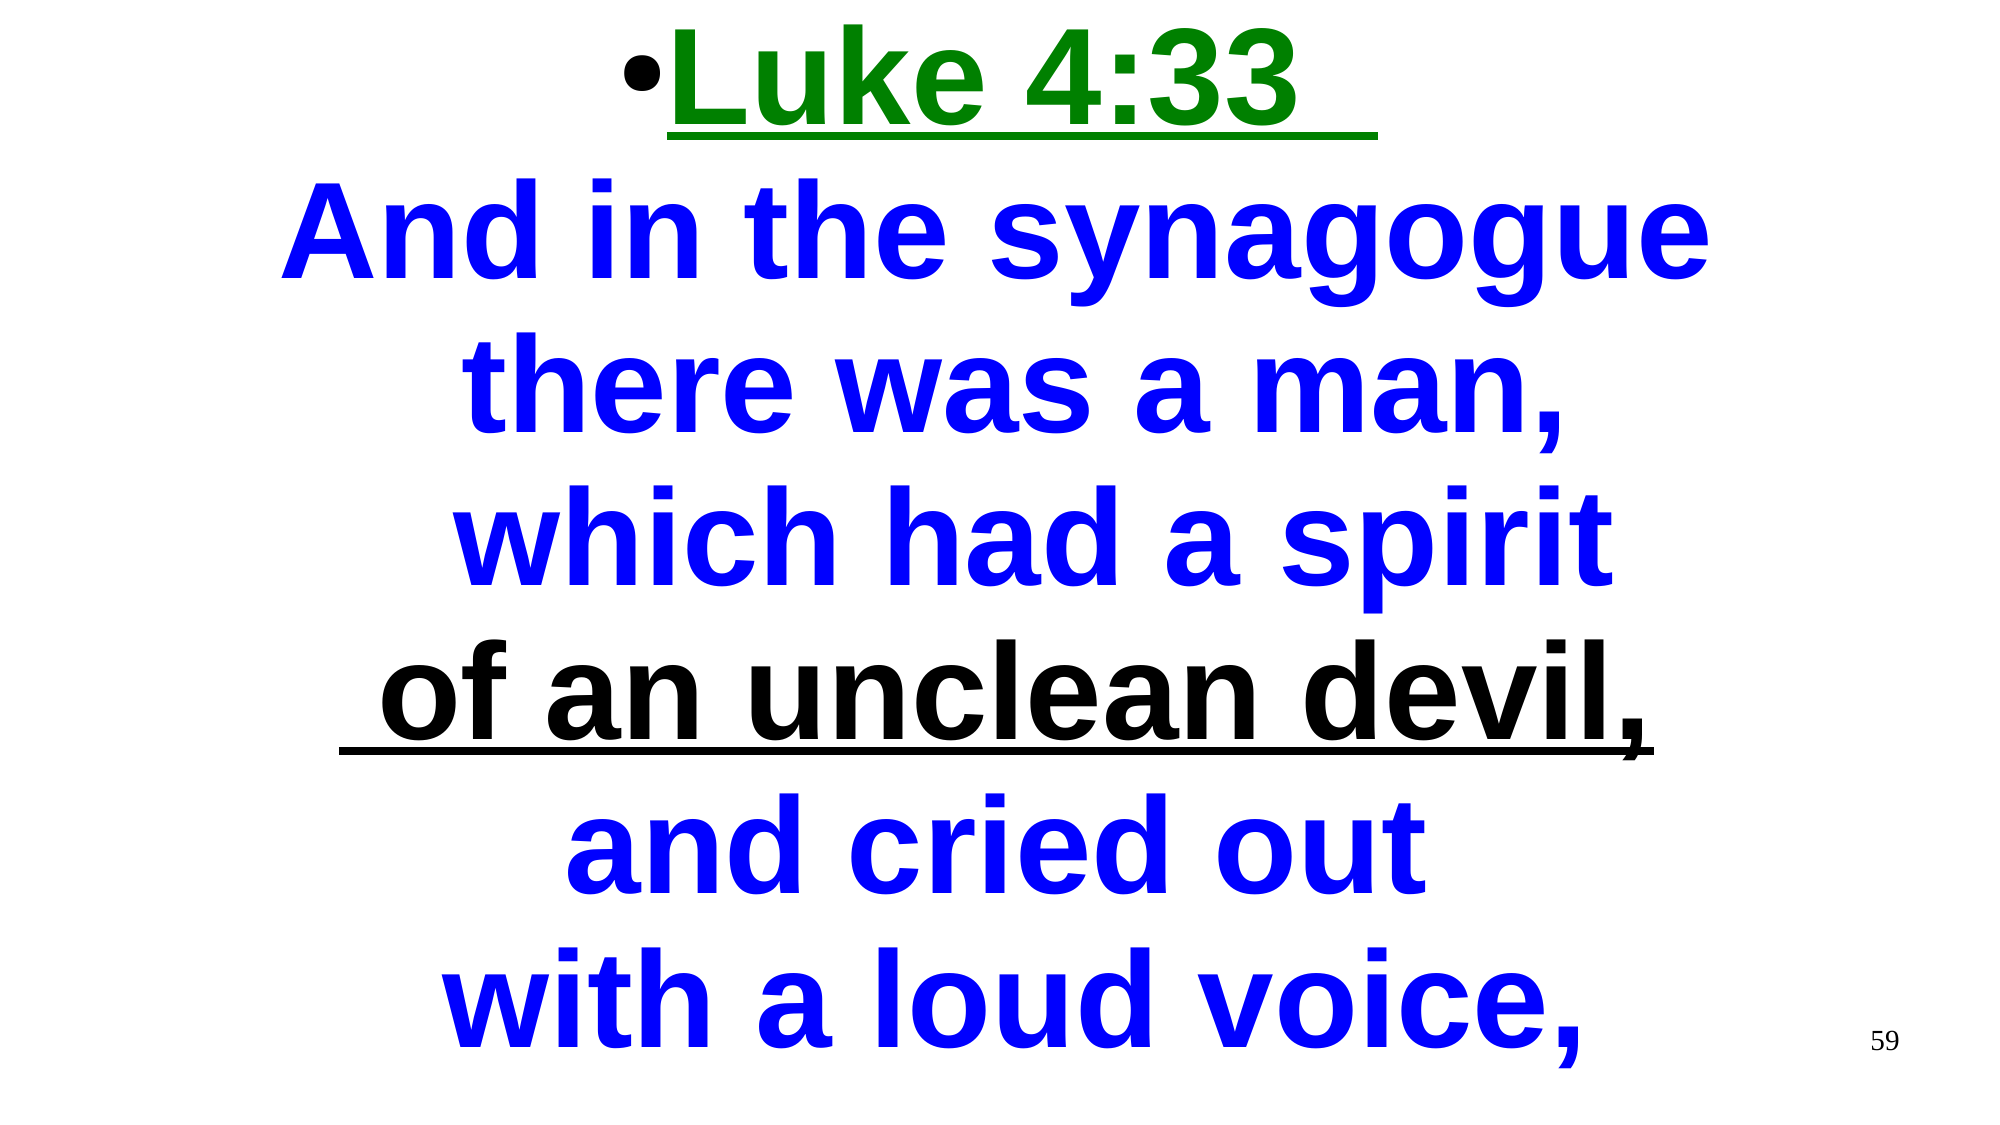

# Luke 4:33  And in the synagogue there was a man, which had a spirit of an unclean devil, and cried out with a loud voice,
59